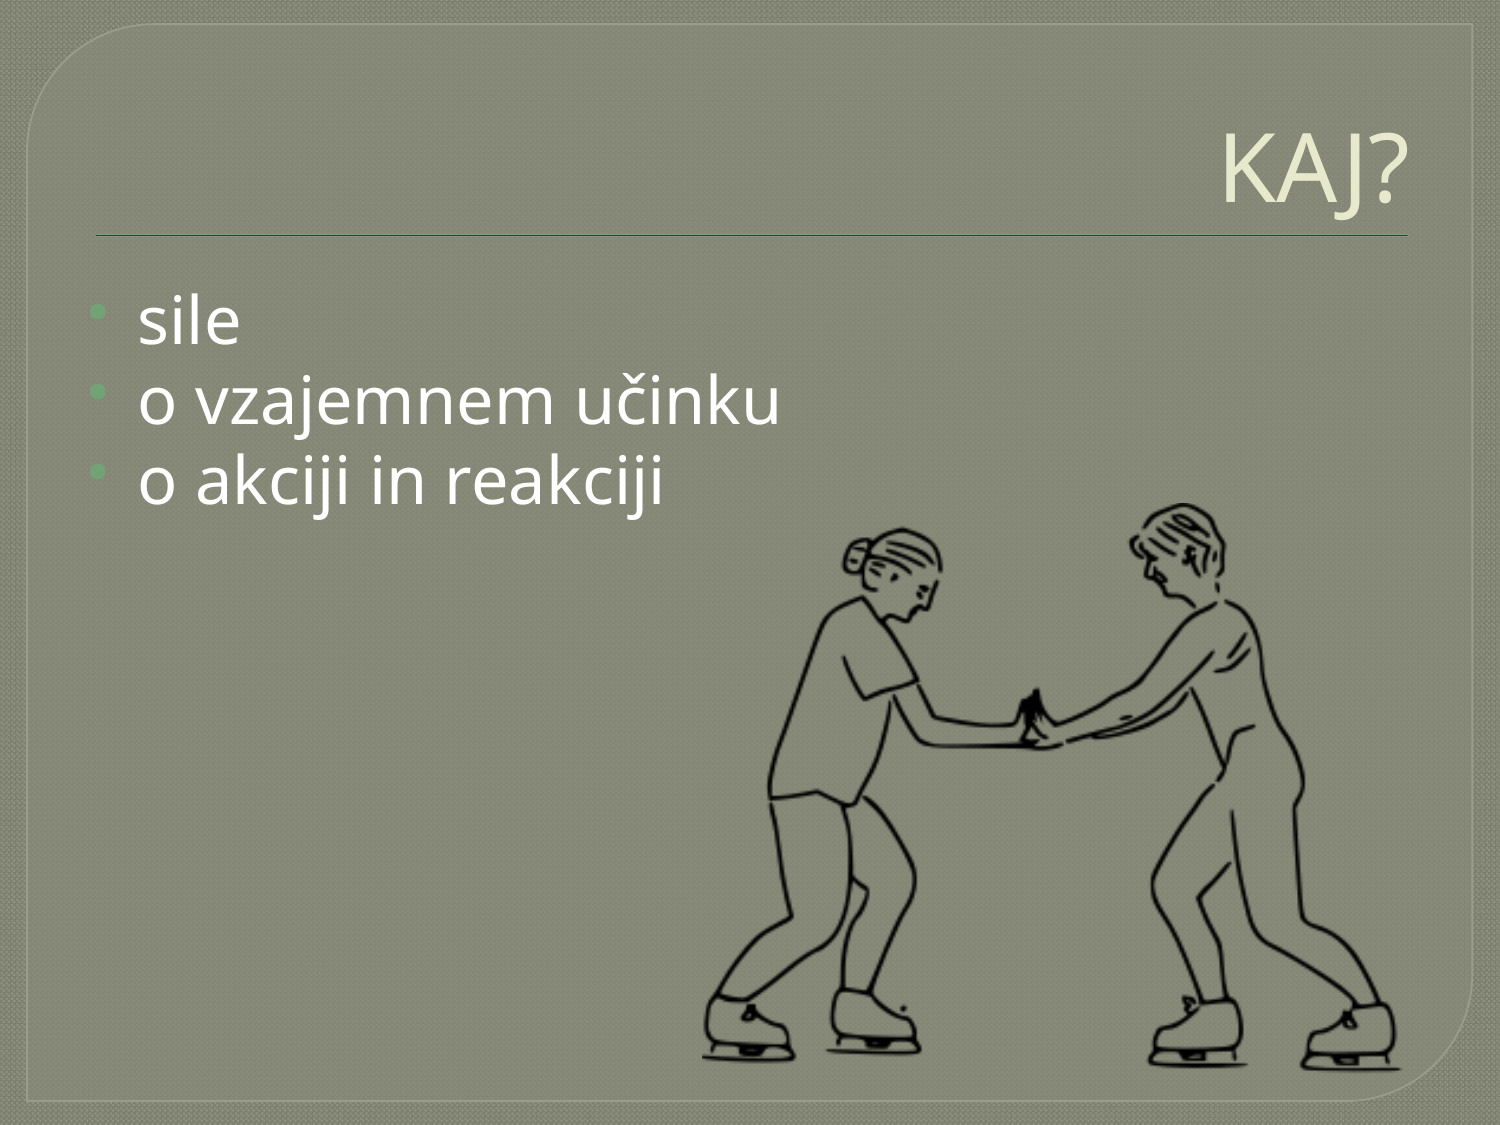

# KAJ?
sile
o vzajemnem učinku
o akciji in reakciji